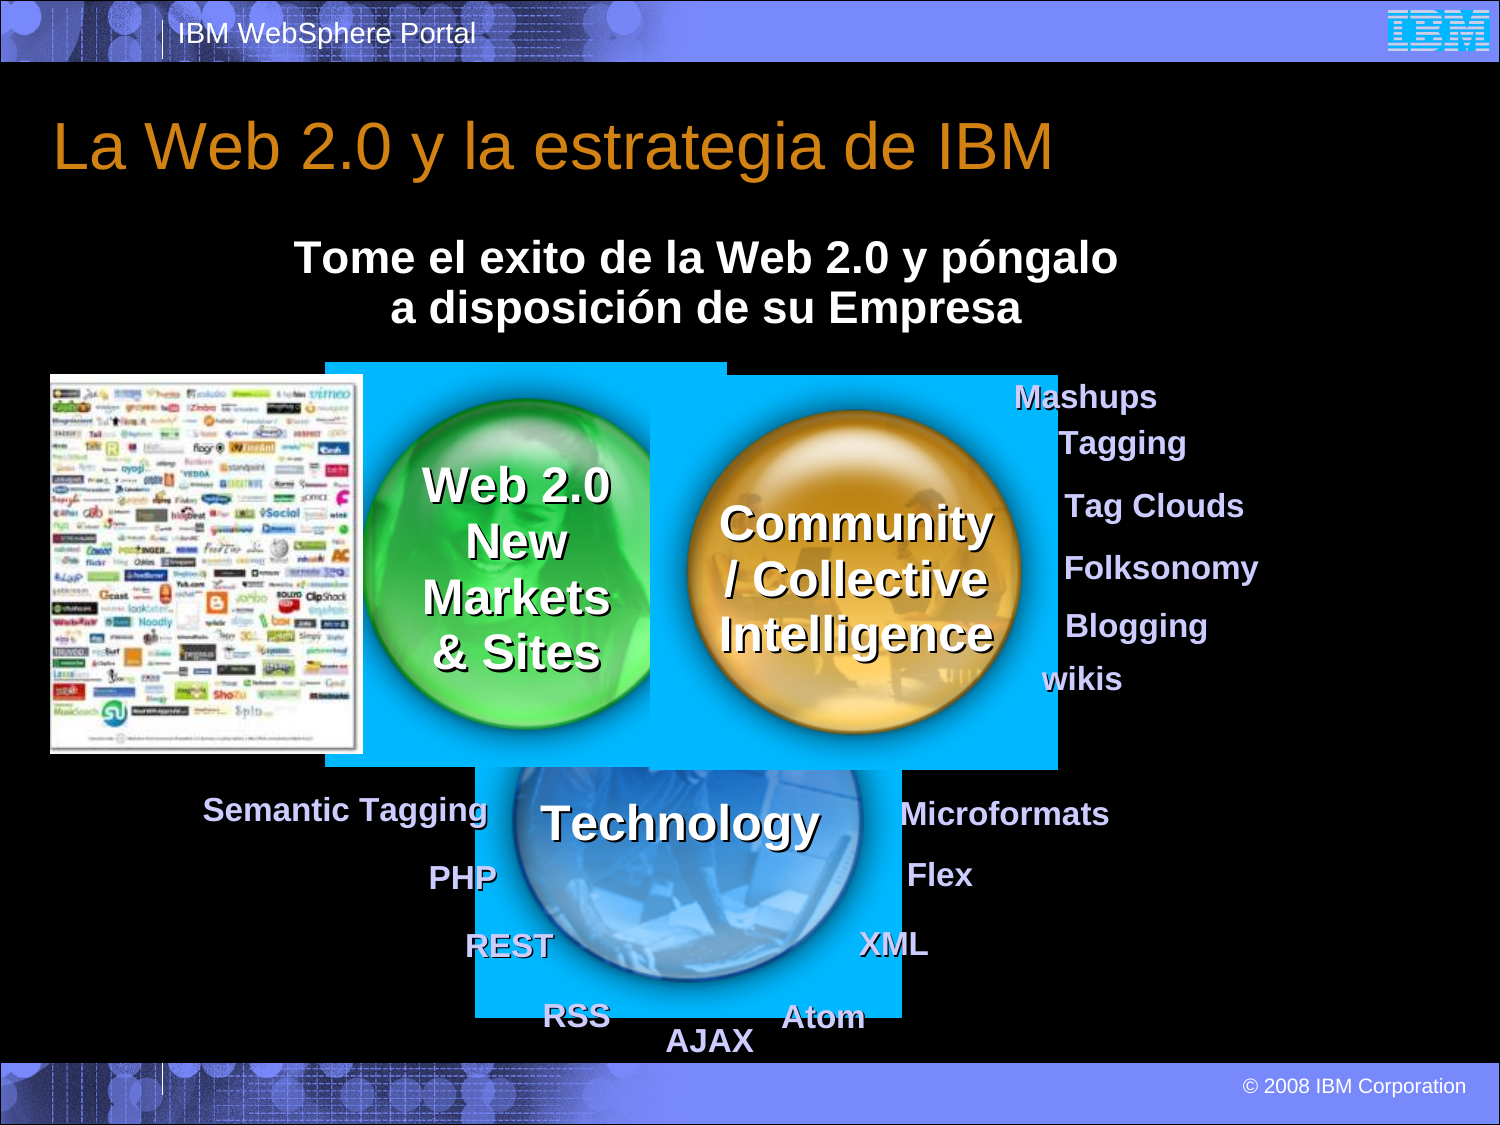

La Web 2.0 y la estrategia de IBM
Tome el exito de la Web 2.0 y póngalo a disposición de su Empresa
Web 2.0 New Markets & Sites
Mashups
Tagging
Tag Clouds
Community/ Collective Intelligence
Folksonomy
Blogging
wikis
Semantic Tagging
Technology
Microformats
Flex
PHP
XML
REST
RSS
Atom
AJAX